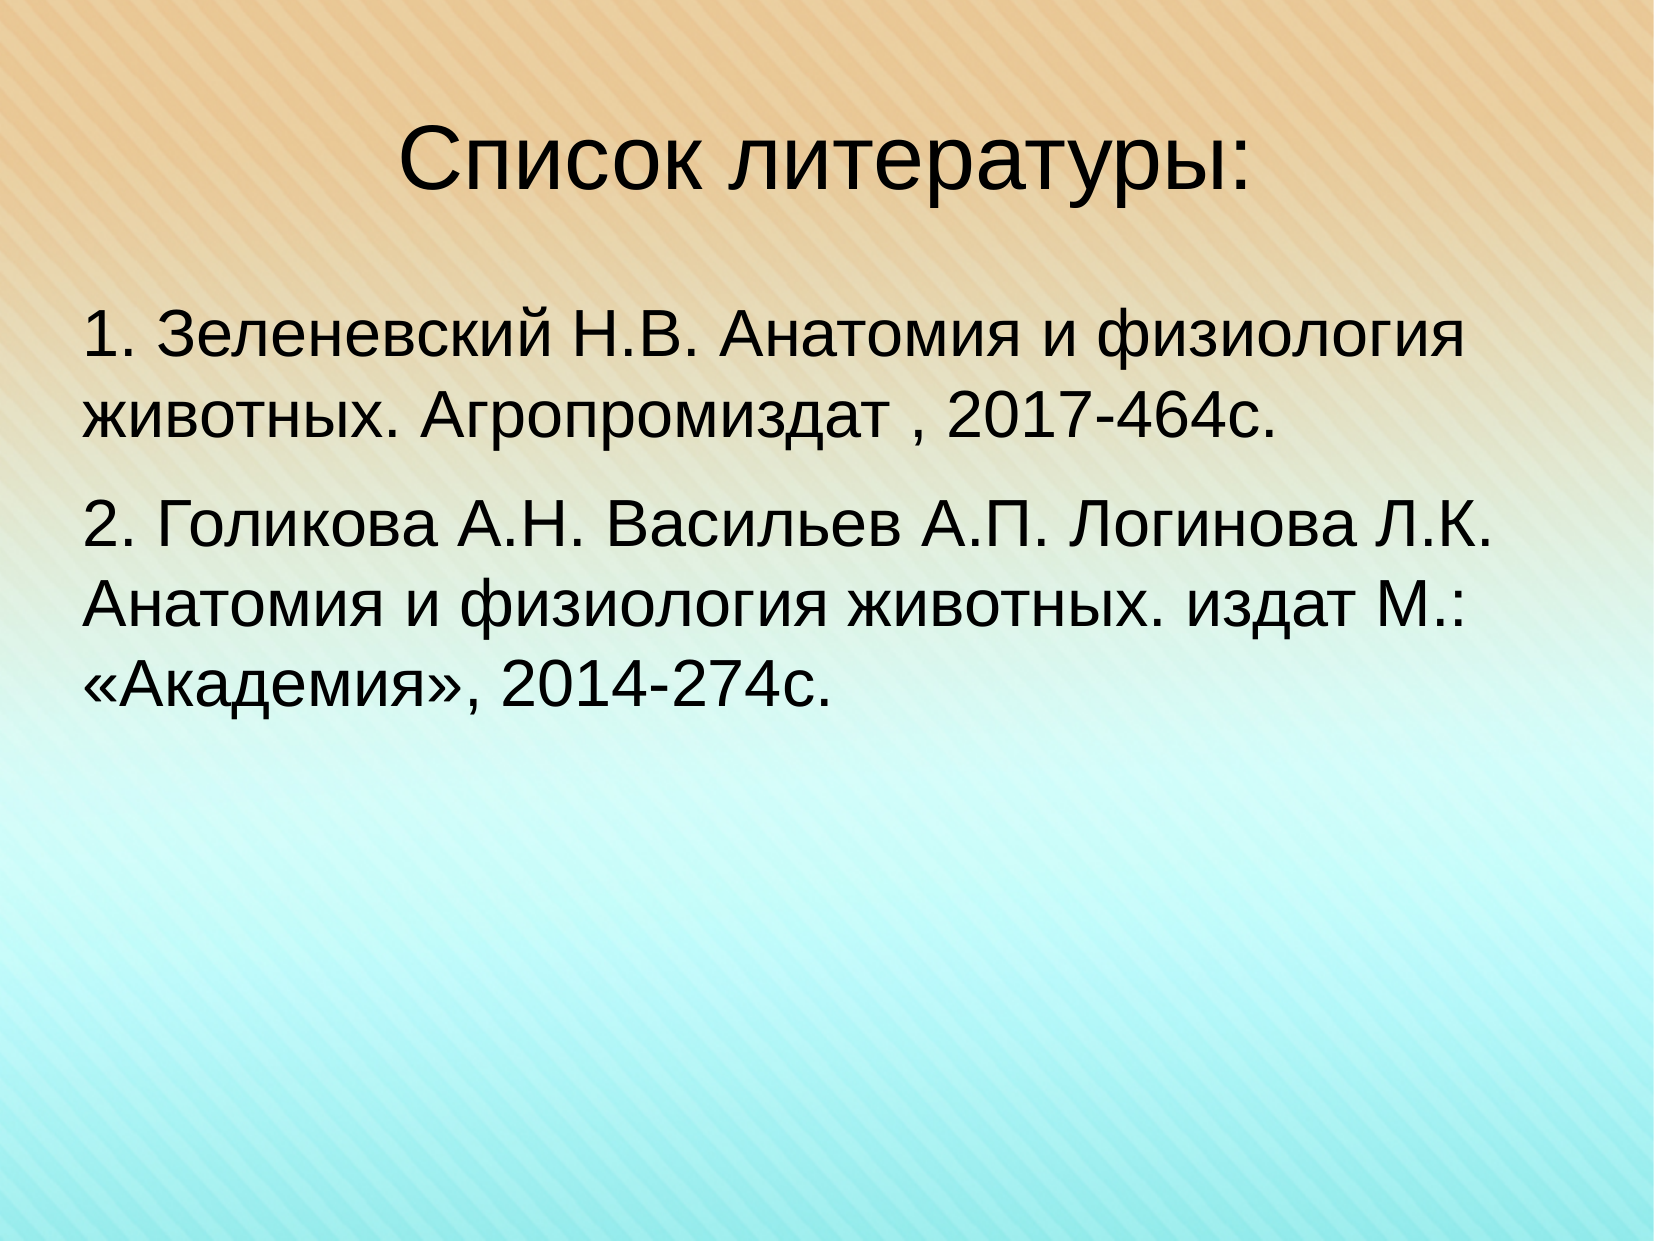

# Список литературы:
1. Зеленевский Н.В. Анатомия и физиология животных. Агропромиздат , 2017-464с.
2. Голикова А.Н. Васильев А.П. Логинова Л.К. Анатомия и физиология животных. издат М.: «Академия», 2014-274с.